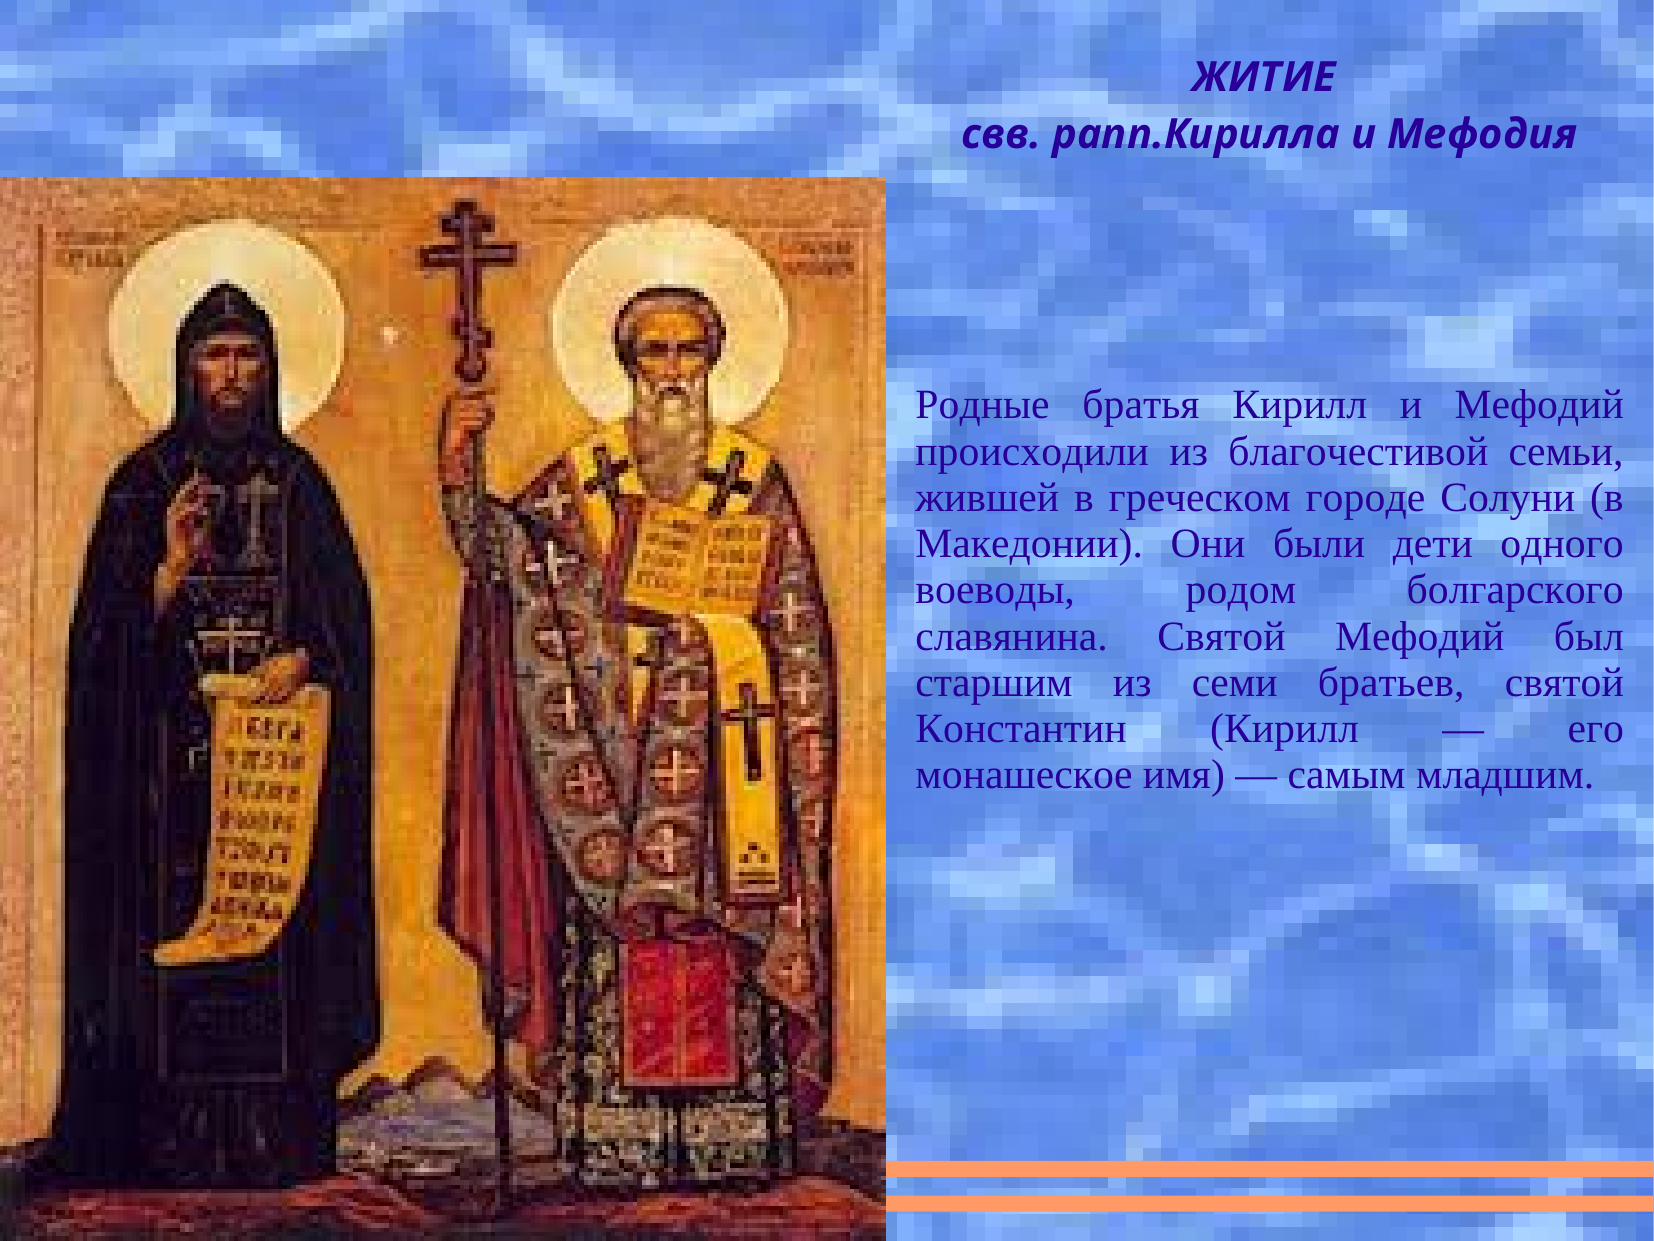

Родные братья Кирилл и Мефодий происходили из благочестивой семьи, жившей в греческом городе Солуни (в Македонии). Они были дети одного воеводы, родом болгарского славянина. Святой Мефодий был старшим из семи братьев, святой Константин (Кирилл — его монашеское имя) — самым младшим.
ЖИТИЕ
свв. рапп.Кирилла и Мефодия
#